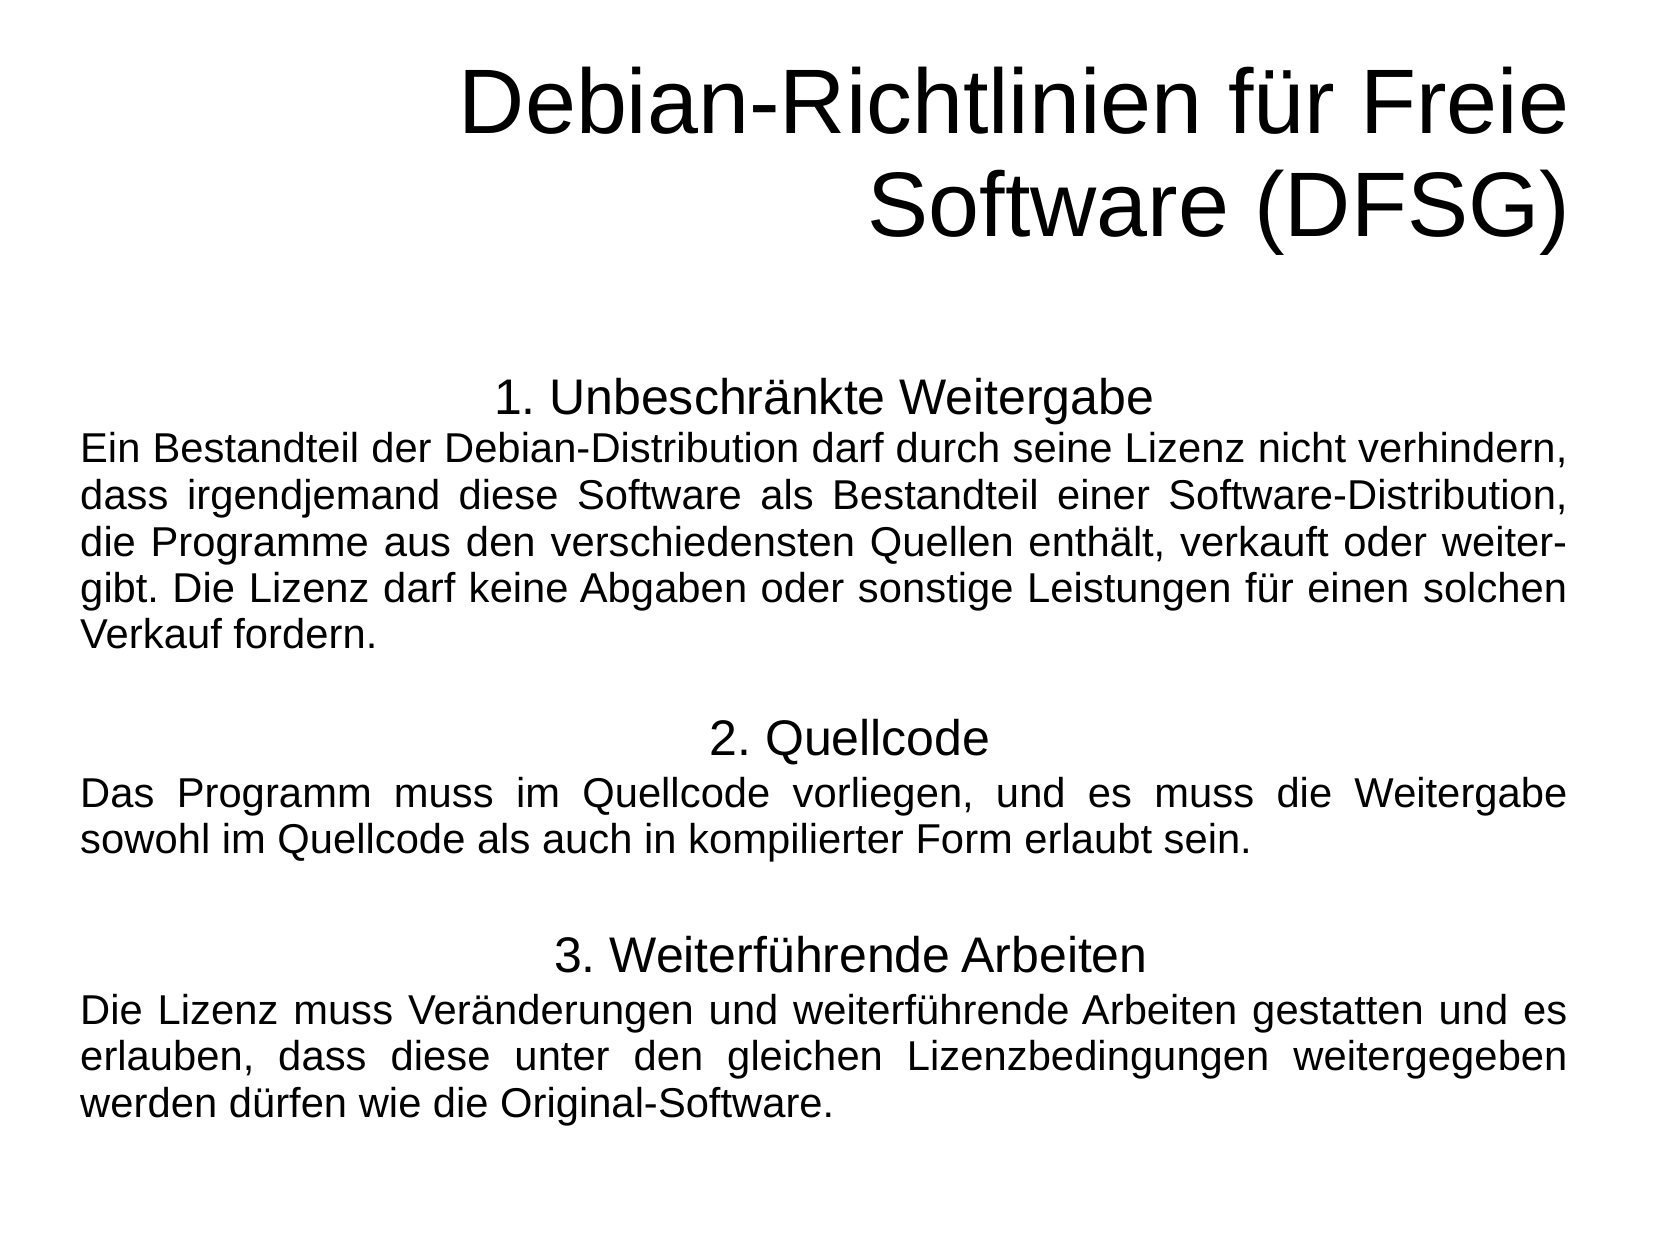

# Debian-Richtlinien für Freie Software (DFSG)
1. Unbeschränkte Weitergabe
Ein Bestandteil der Debian-Distribution darf durch seine Lizenz nicht verhindern, dass irgendjemand diese Software als Bestandteil einer Software-Distribution, die Programme aus den verschiedensten Quellen enthält, verkauft oder weiter-gibt. Die Lizenz darf keine Abgaben oder sonstige Leistungen für einen solchen Verkauf fordern.
 2. Quellcode
Das Programm muss im Quellcode vorliegen, und es muss die Weitergabe sowohl im Quellcode als auch in kompilierter Form erlaubt sein.
 3. Weiterführende Arbeiten
Die Lizenz muss Veränderungen und weiterführende Arbeiten gestatten und es erlauben, dass diese unter den gleichen Lizenzbedingungen weitergegeben werden dürfen wie die Original-Software.